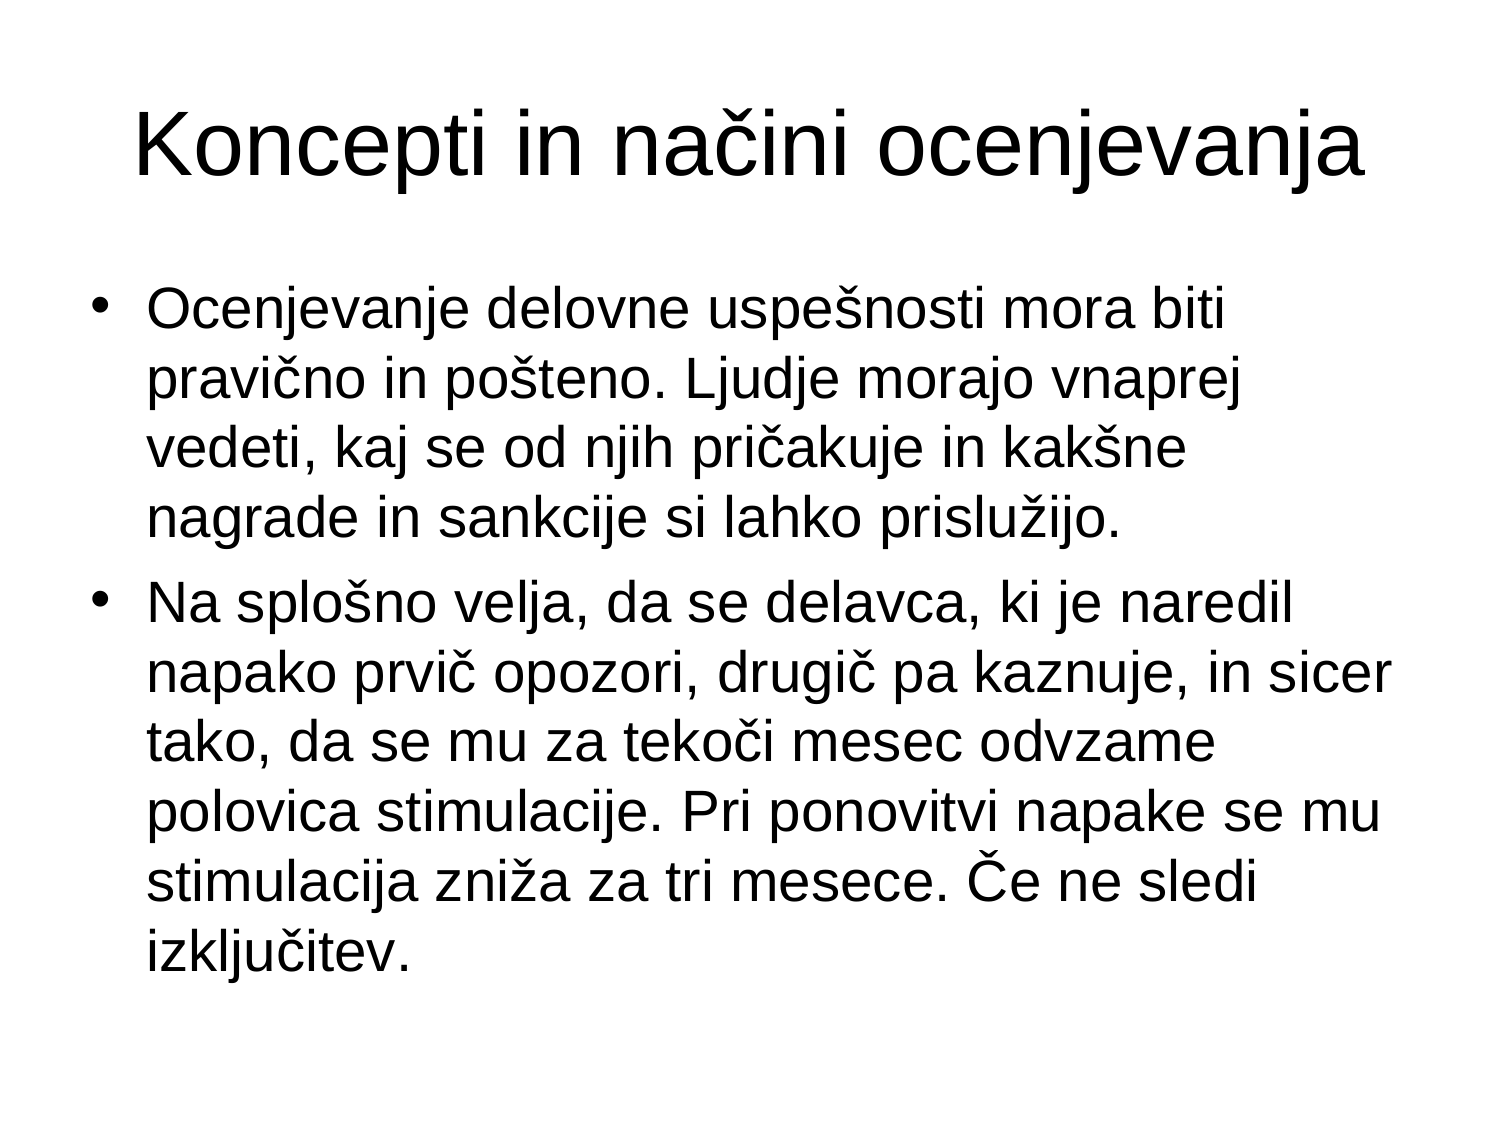

# Koncepti in načini ocenjevanja
Ocenjevanje delovne uspešnosti mora biti pravično in pošteno. Ljudje morajo vnaprej vedeti, kaj se od njih pričakuje in kakšne nagrade in sankcije si lahko prislužijo.
Na splošno velja, da se delavca, ki je naredil napako prvič opozori, drugič pa kaznuje, in sicer tako, da se mu za tekoči mesec odvzame polovica stimulacije. Pri ponovitvi napake se mu stimulacija zniža za tri mesece. Če ne sledi izključitev.